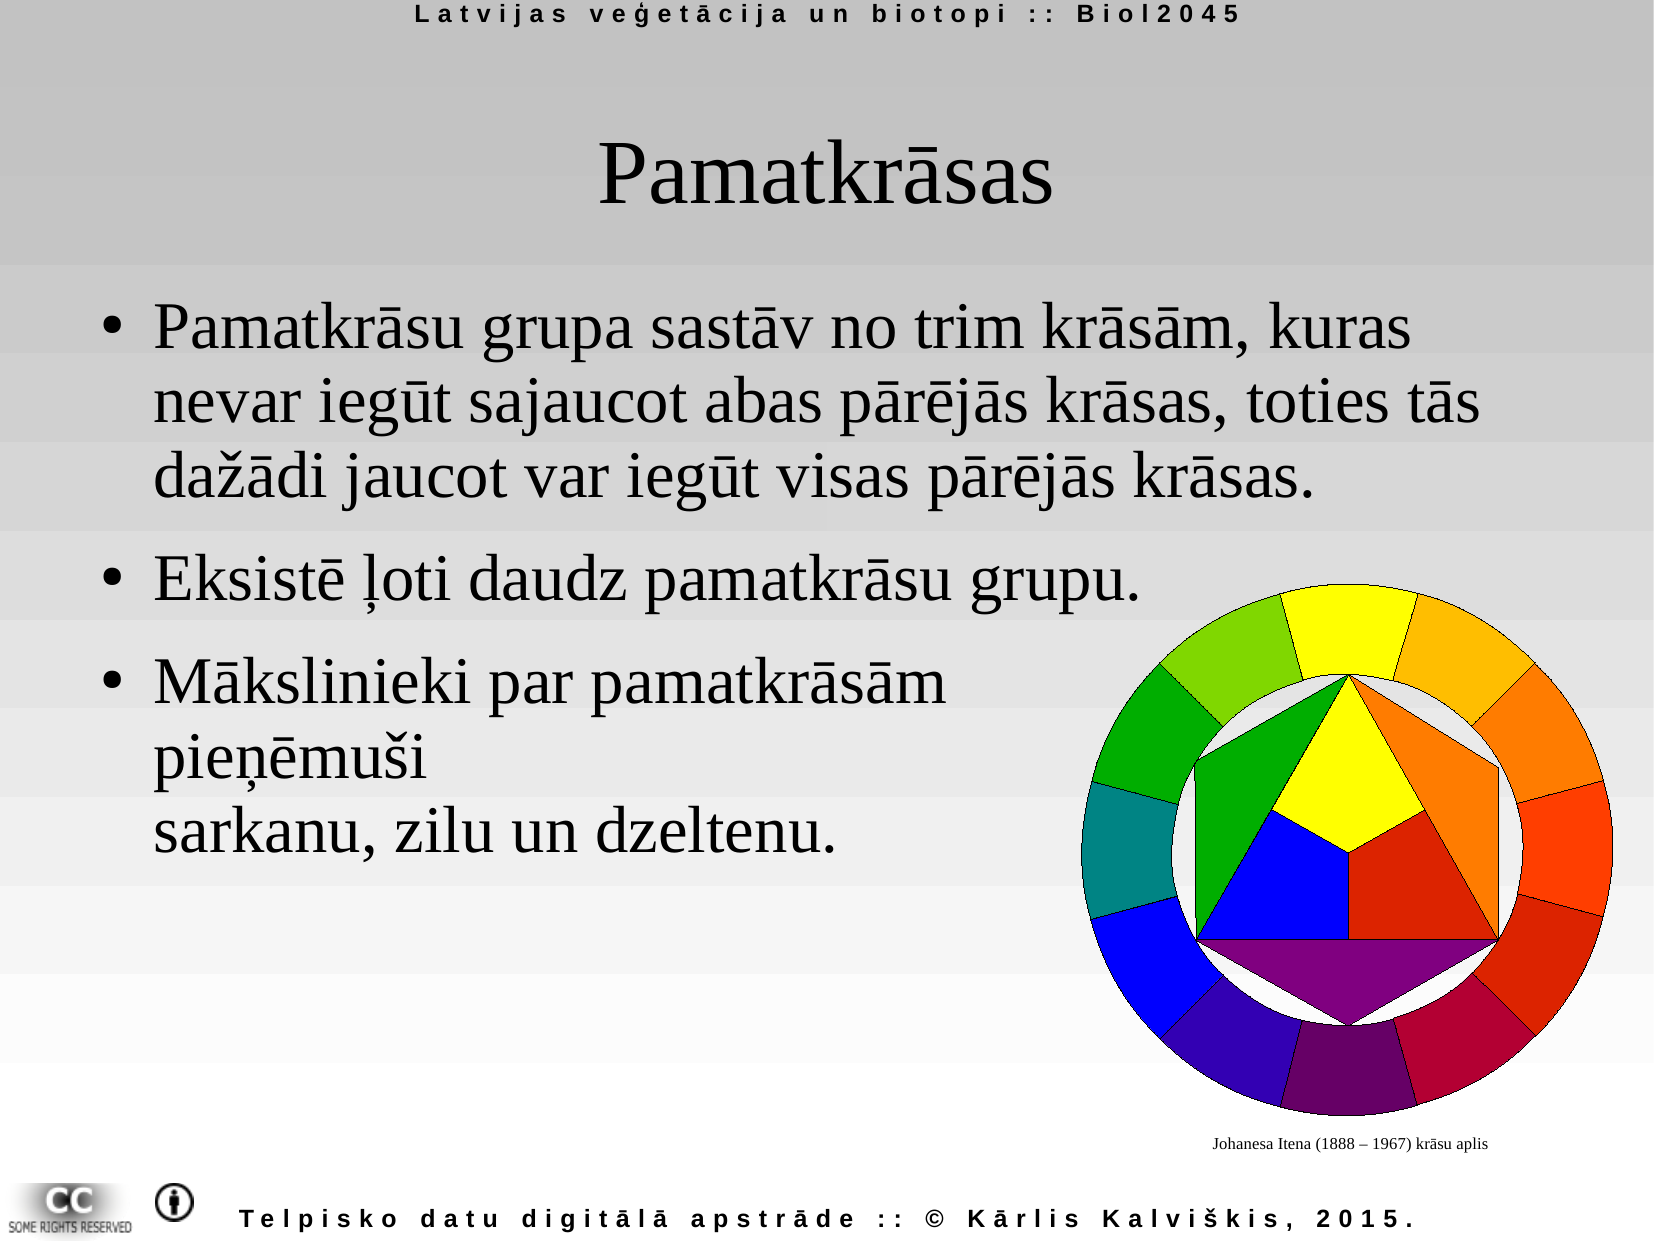

# Pamatkrāsas
Pamatkrāsu grupa sastāv no trim krāsām, kuras nevar iegūt sajaucot abas pārējās krāsas, toties tās dažādi jaucot var iegūt visas pārējās krāsas.
Eksistē ļoti daudz pamatkrāsu grupu.
Mākslinieki par pamatkrāsām
pieņēmuši
sarkanu, zilu un dzeltenu.
Johanesa Itena (1888 – 1967) krāsu aplis